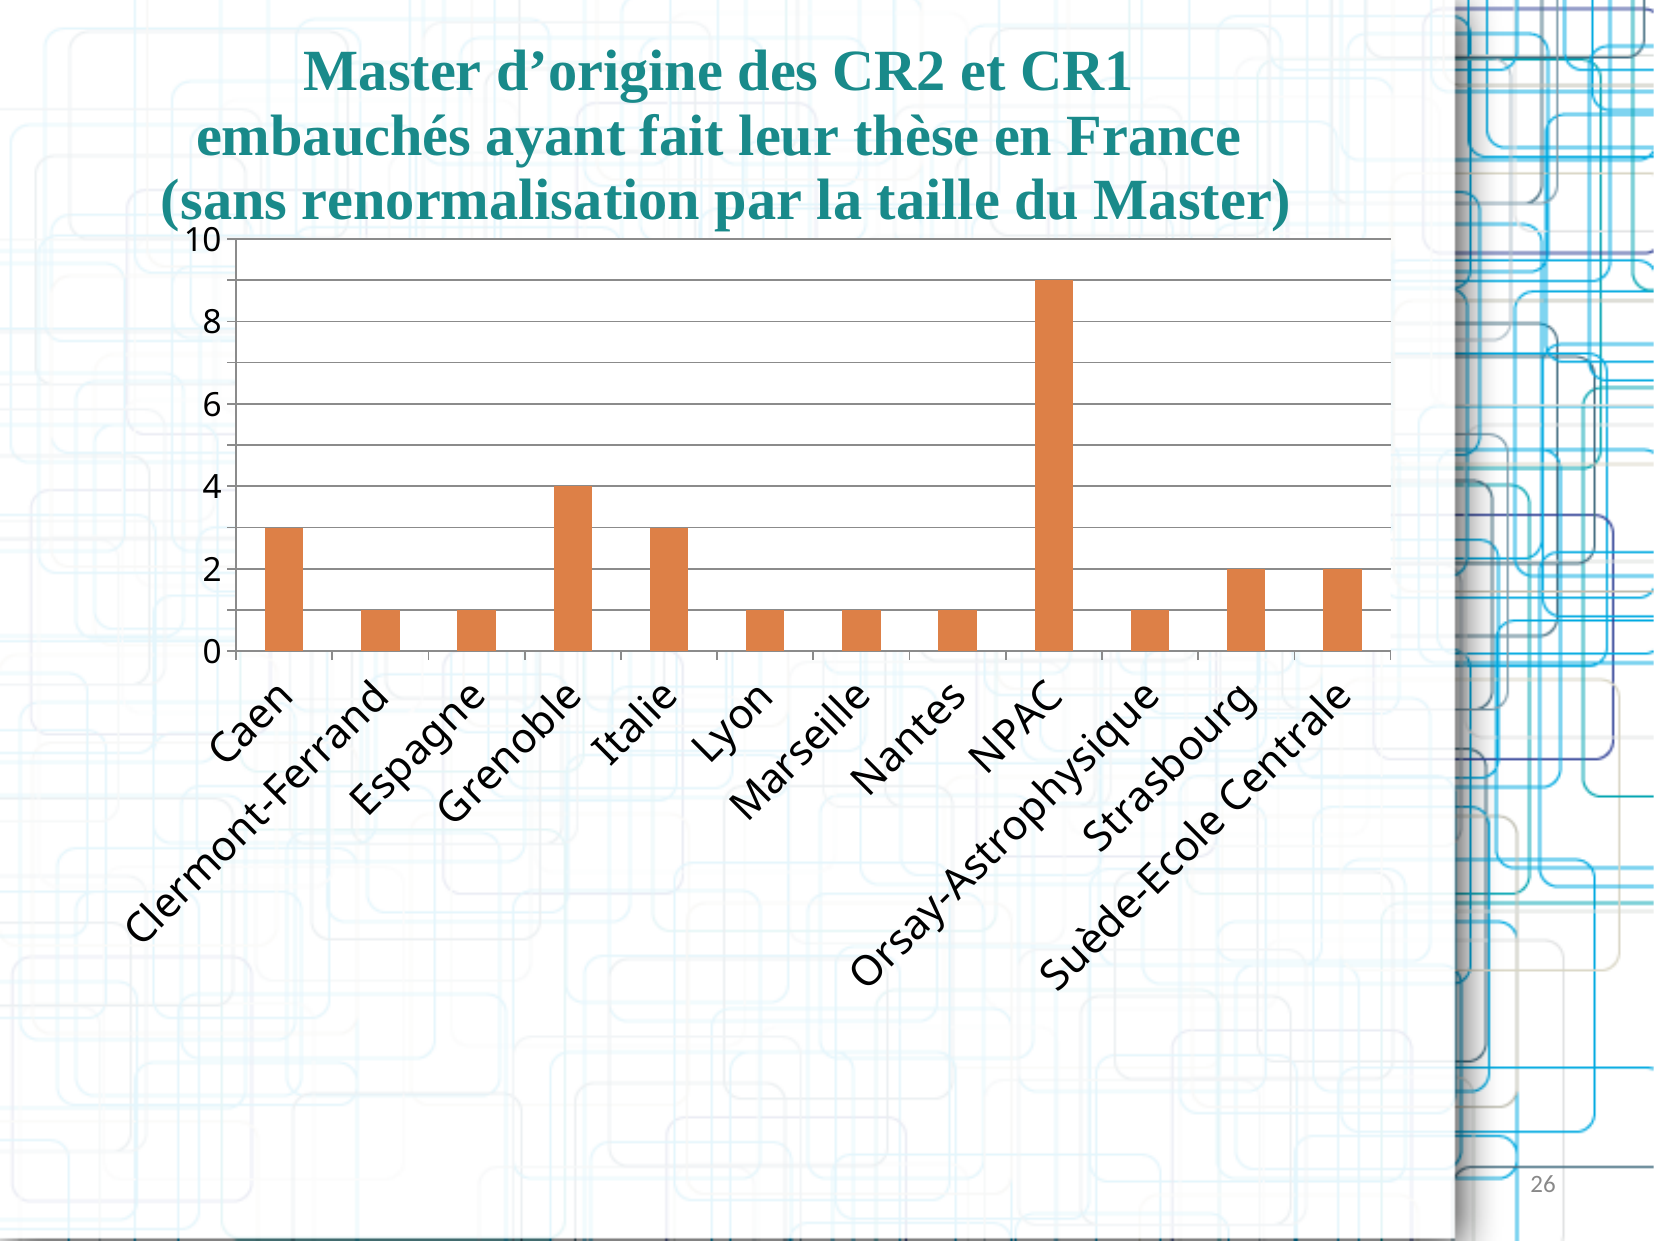

# Master d’origine des CR2 et CR1
embauchés ayant fait leur thèse en France
(sans renormalisation par la taille du Master)
### Chart
| Category | |
|---|---|
| Caen | 3.0 |
| Clermont-Ferrand | 1.0 |
| Espagne | 1.0 |
| Grenoble | 4.0 |
| Italie | 3.0 |
| Lyon | 1.0 |
| Marseille | 1.0 |
| Nantes | 1.0 |
| NPAC | 9.0 |
| Orsay-Astrophysique | 1.0 |
| Strasbourg | 2.0 |
| Suède-Ecole Centrale | 2.0 |